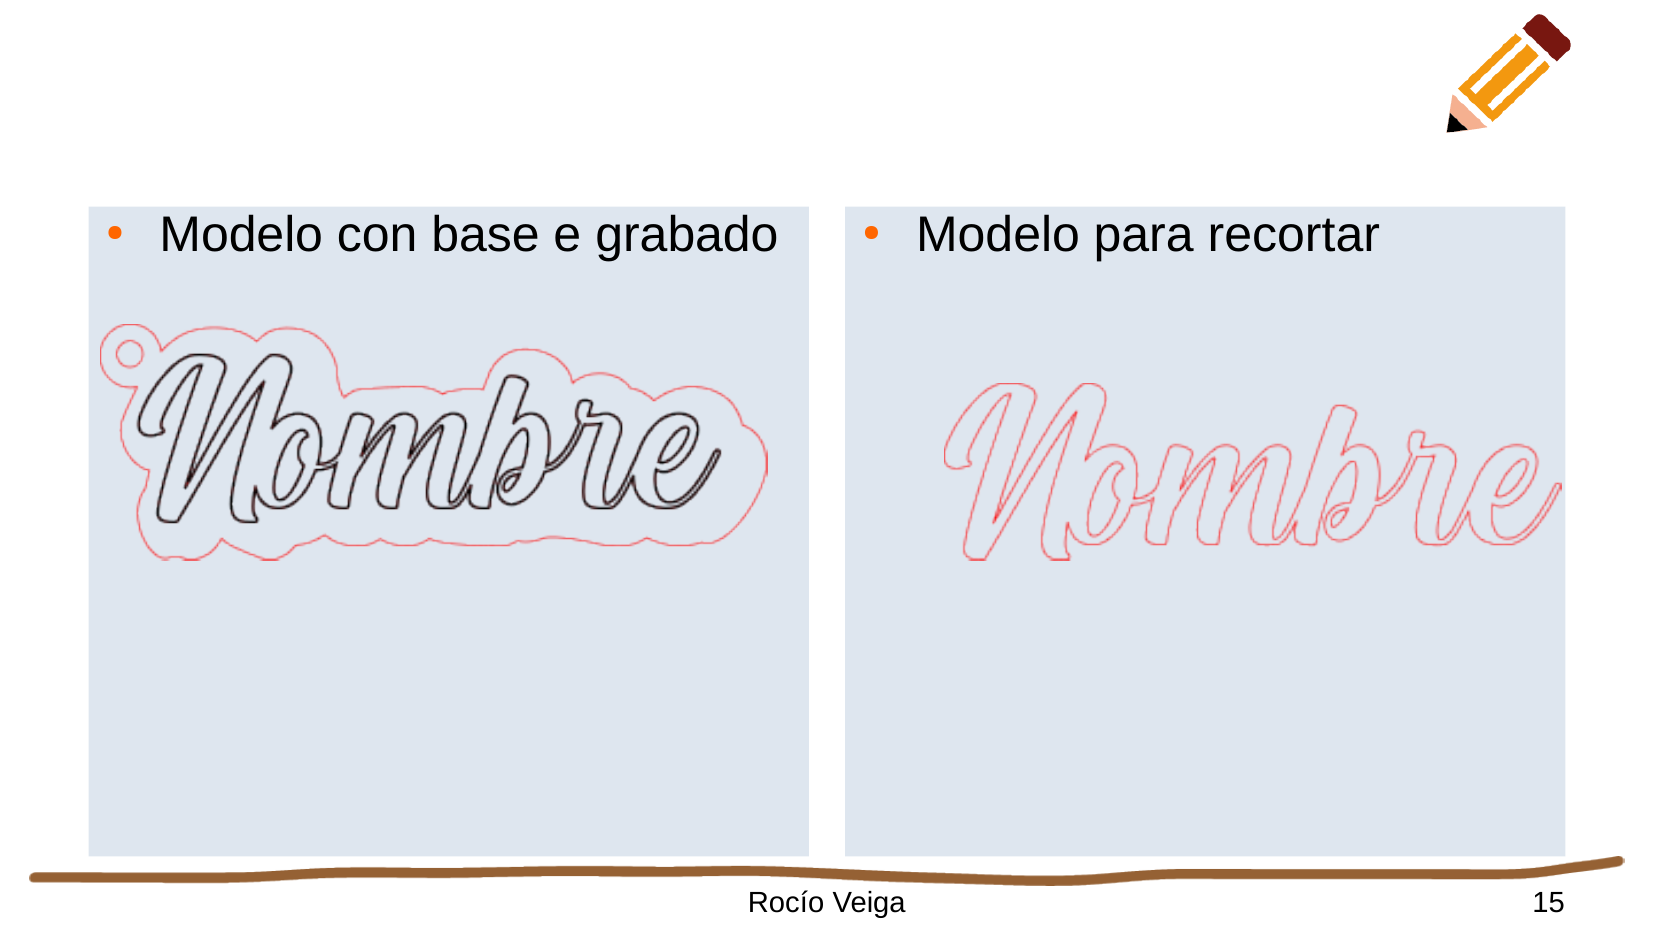

#
Modelo con base e grabado
Modelo para recortar
Rocío Veiga
15